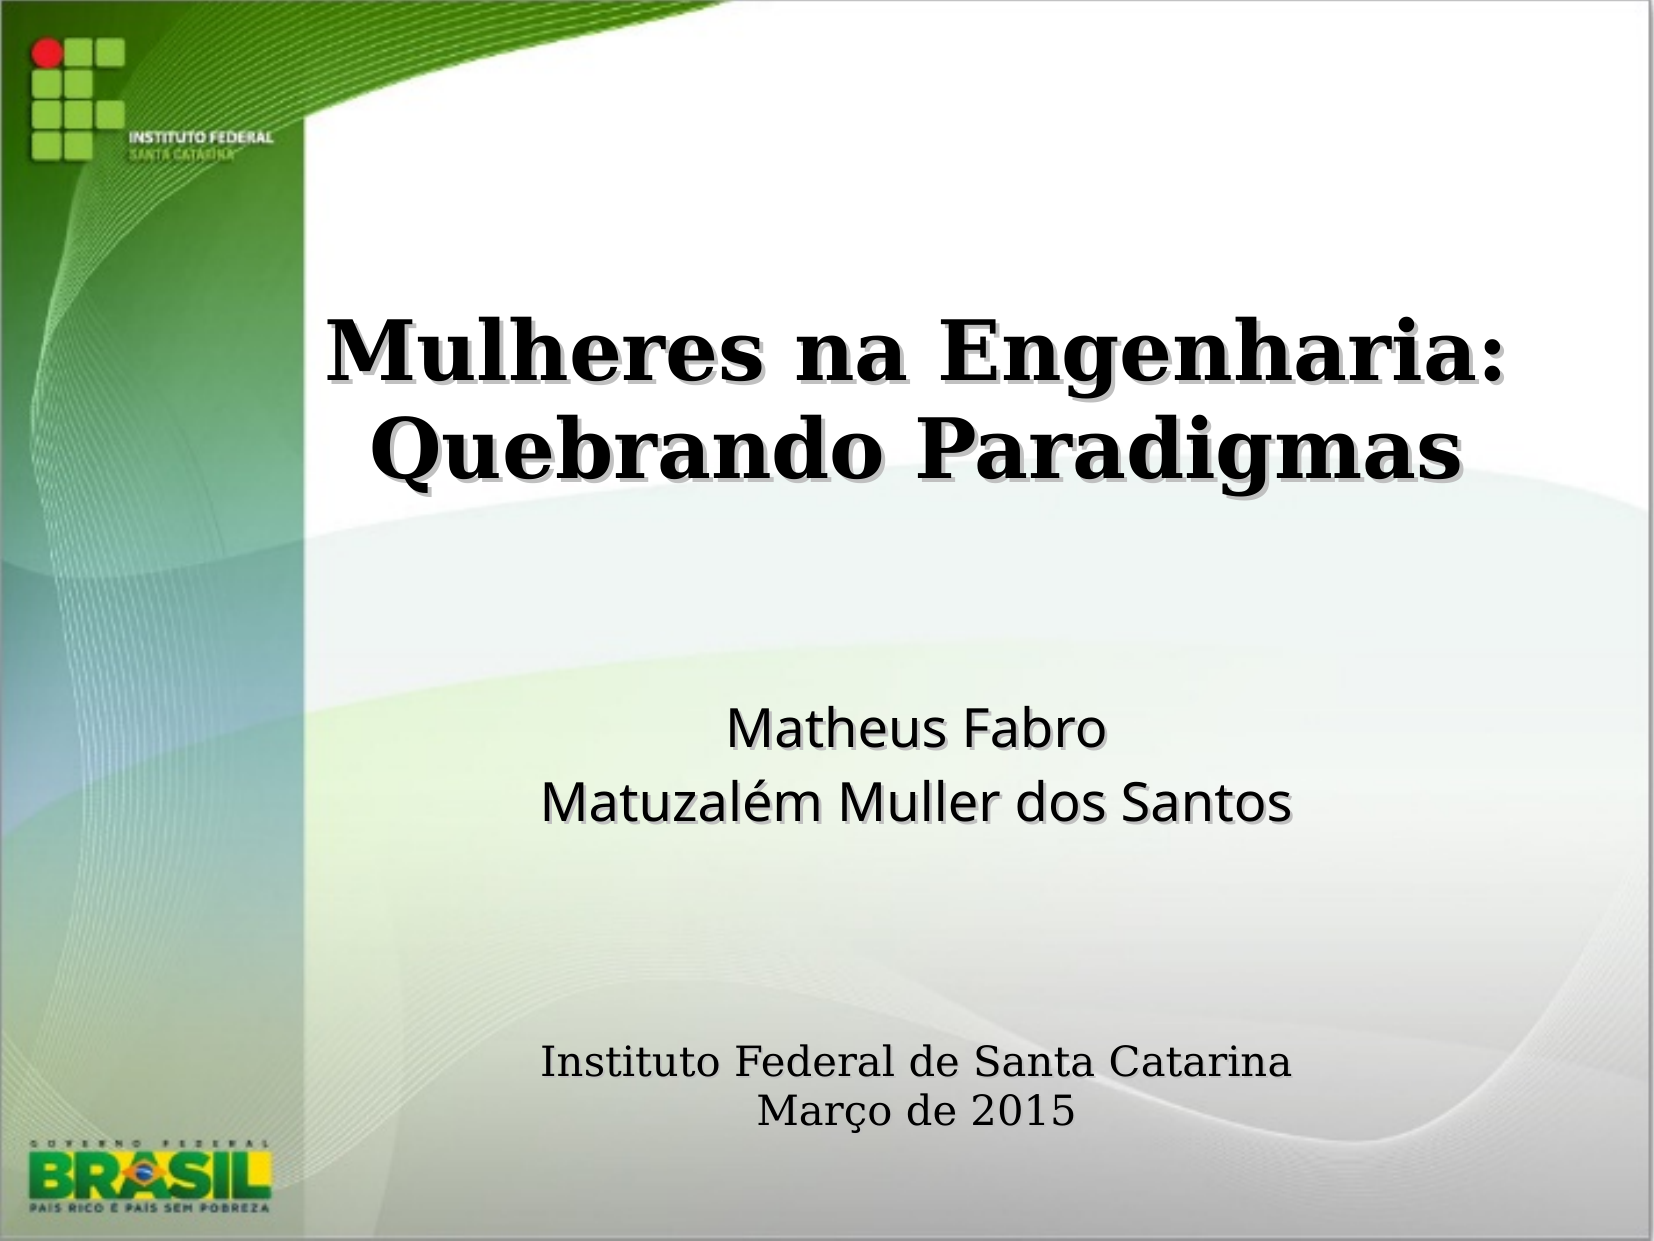

Mulheres na Engenharia:
Quebrando Paradigmas
Matheus Fabro
Matuzalém Muller dos Santos
Instituto Federal de Santa Catarina
Março de 2015